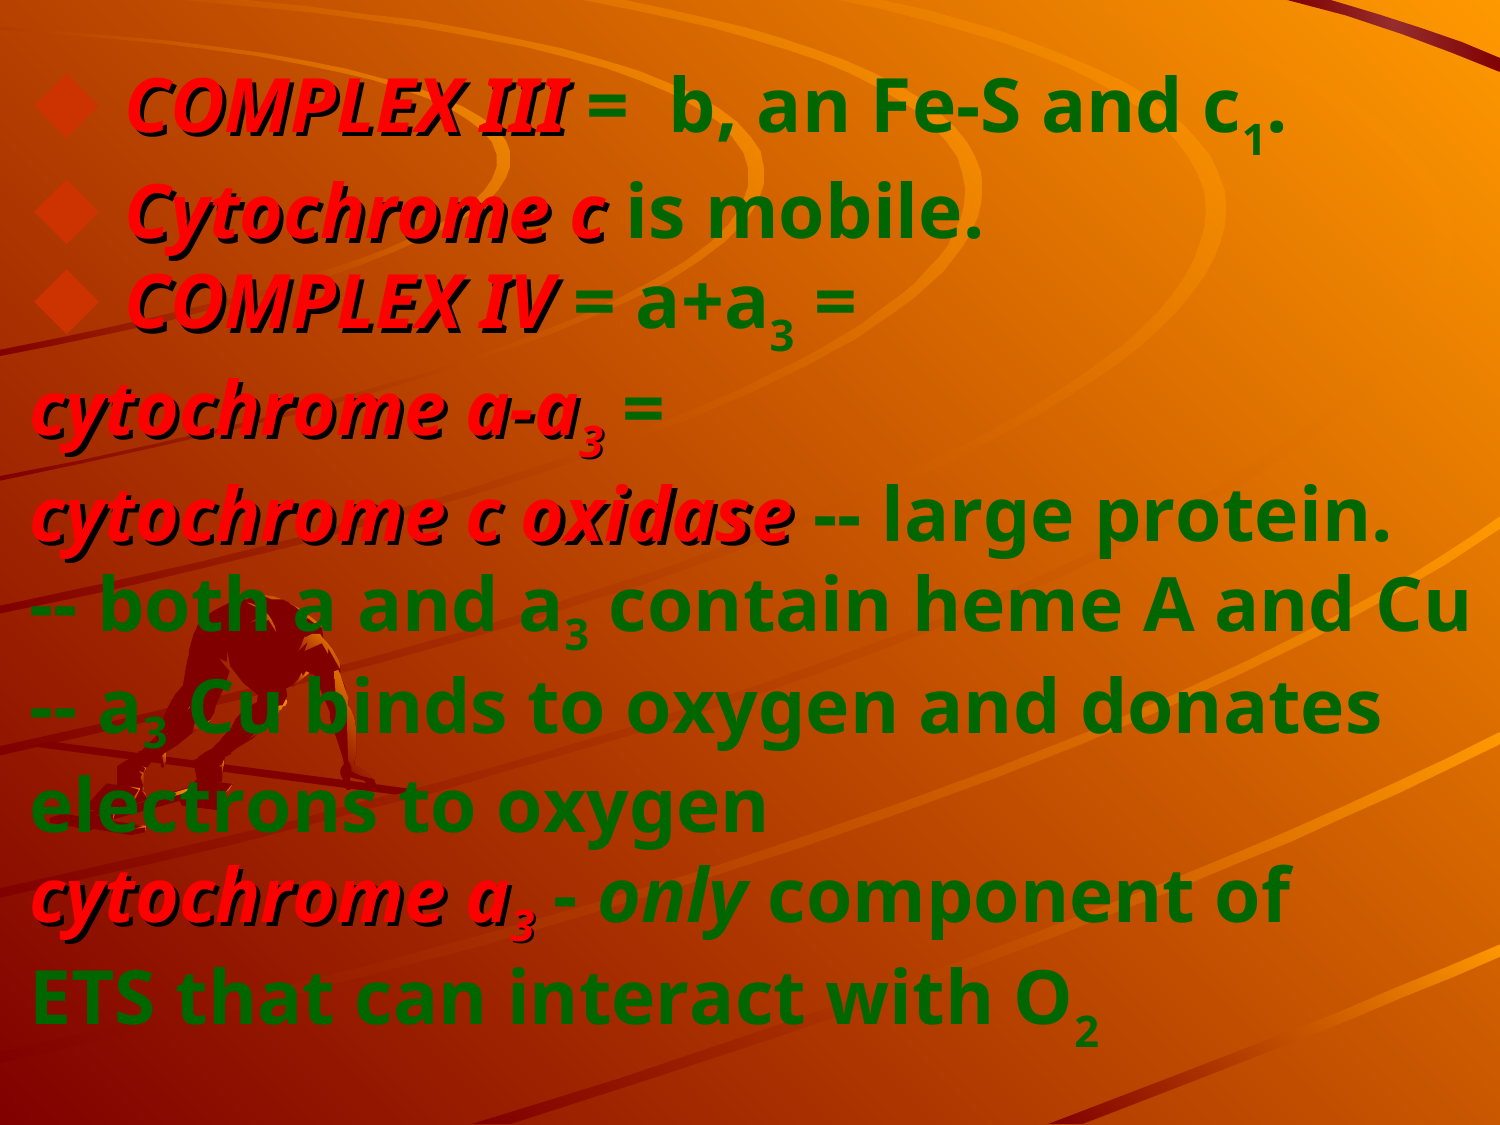

 COMPLEX III = b, an Fe-S and c1.
 Cytochrome c is mobile.
 COMPLEX IV = a+a3 =
cytochrome a-a3 =
cytochrome c oxidase -- large protein.
-- both a and a3 contain heme A and Cu
-- a3 Cu binds to oxygen and donates electrons to oxygen
cytochrome a3 - only component of
ETS that can interact with O2